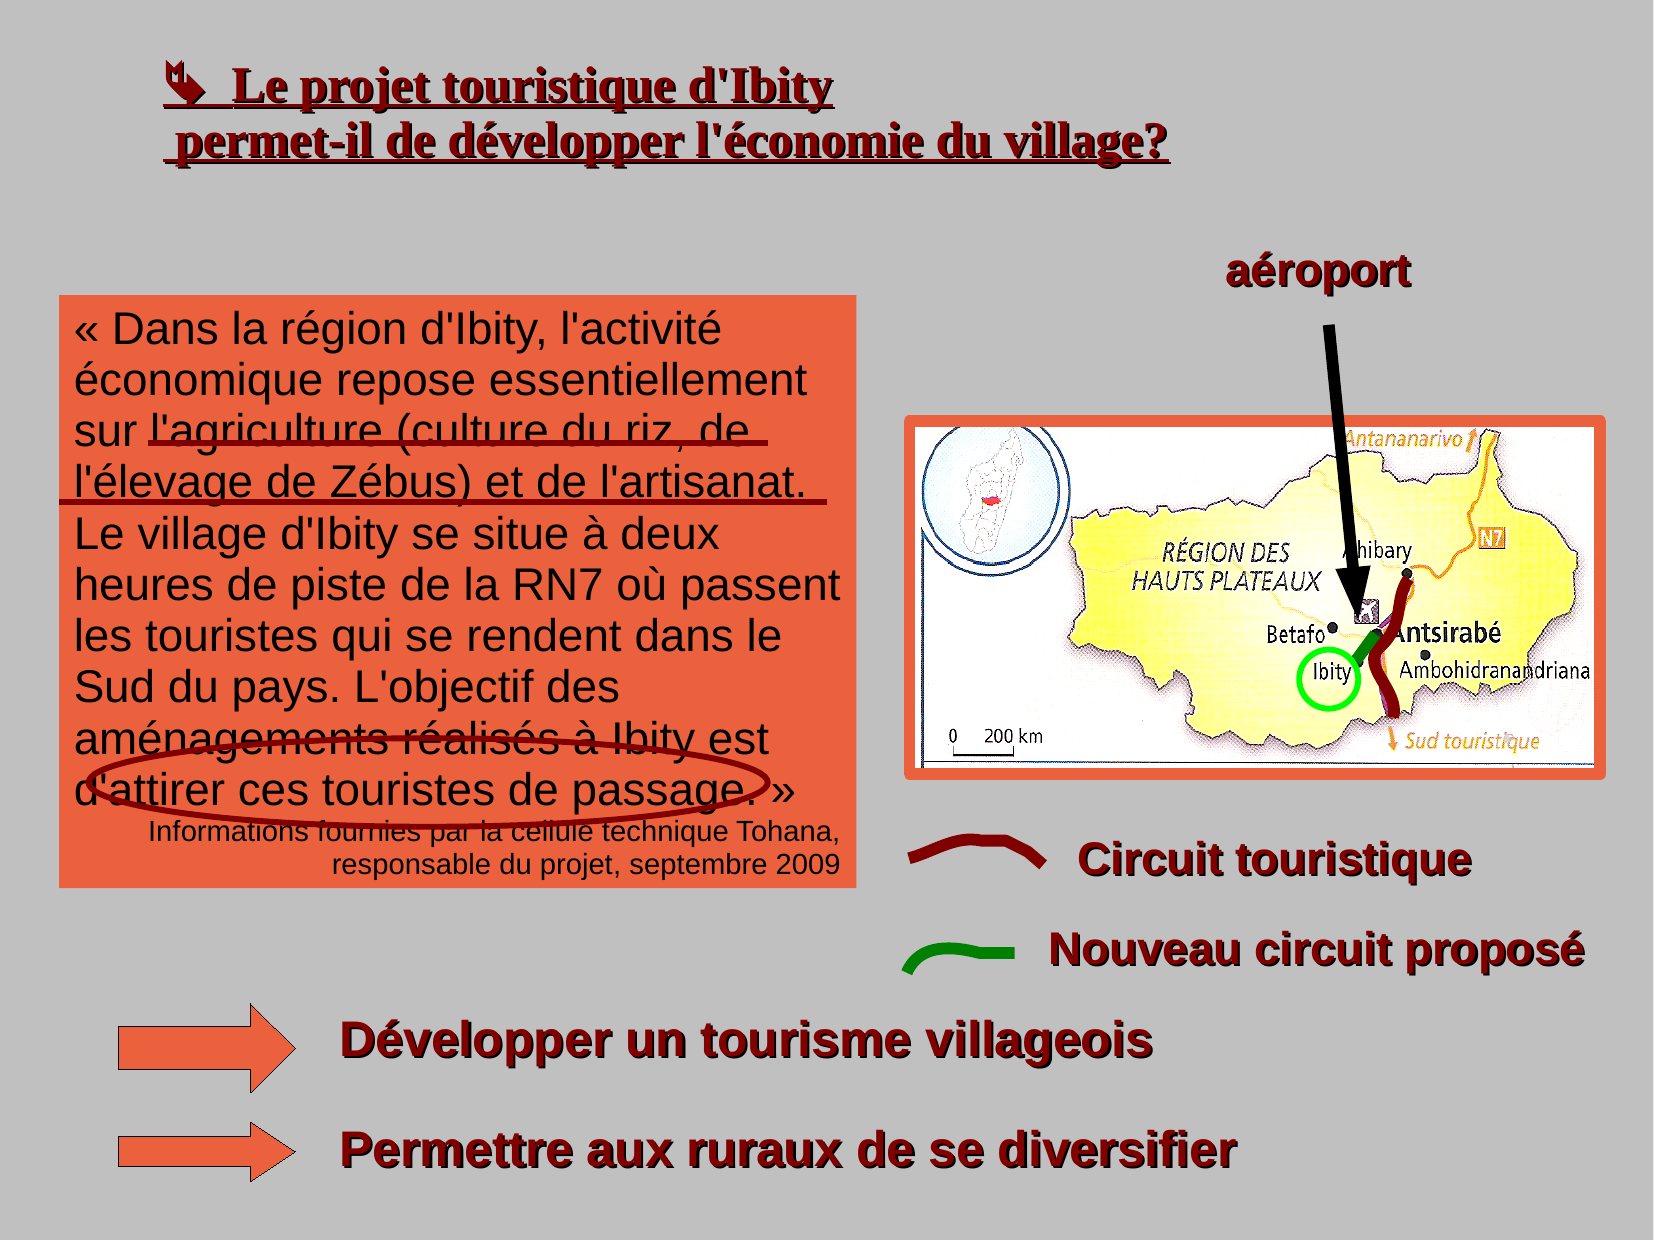

 Le projet touristique d'Ibity
 permet-il de développer l'économie du village?
aéroport
« Dans la région d'Ibity, l'activité économique repose essentiellement sur l'agriculture (culture du riz, de l'élevage de Zébus) et de l'artisanat.
Le village d'Ibity se situe à deux heures de piste de la RN7 où passent les touristes qui se rendent dans le Sud du pays. L'objectif des aménagements réalisés à Ibity est d'attirer ces touristes de passage. »
Informations fournies par la cellule technique Tohana, responsable du projet, septembre 2009
Circuit touristique
Nouveau circuit proposé
Développer un tourisme villageois
Permettre aux ruraux de se diversifier